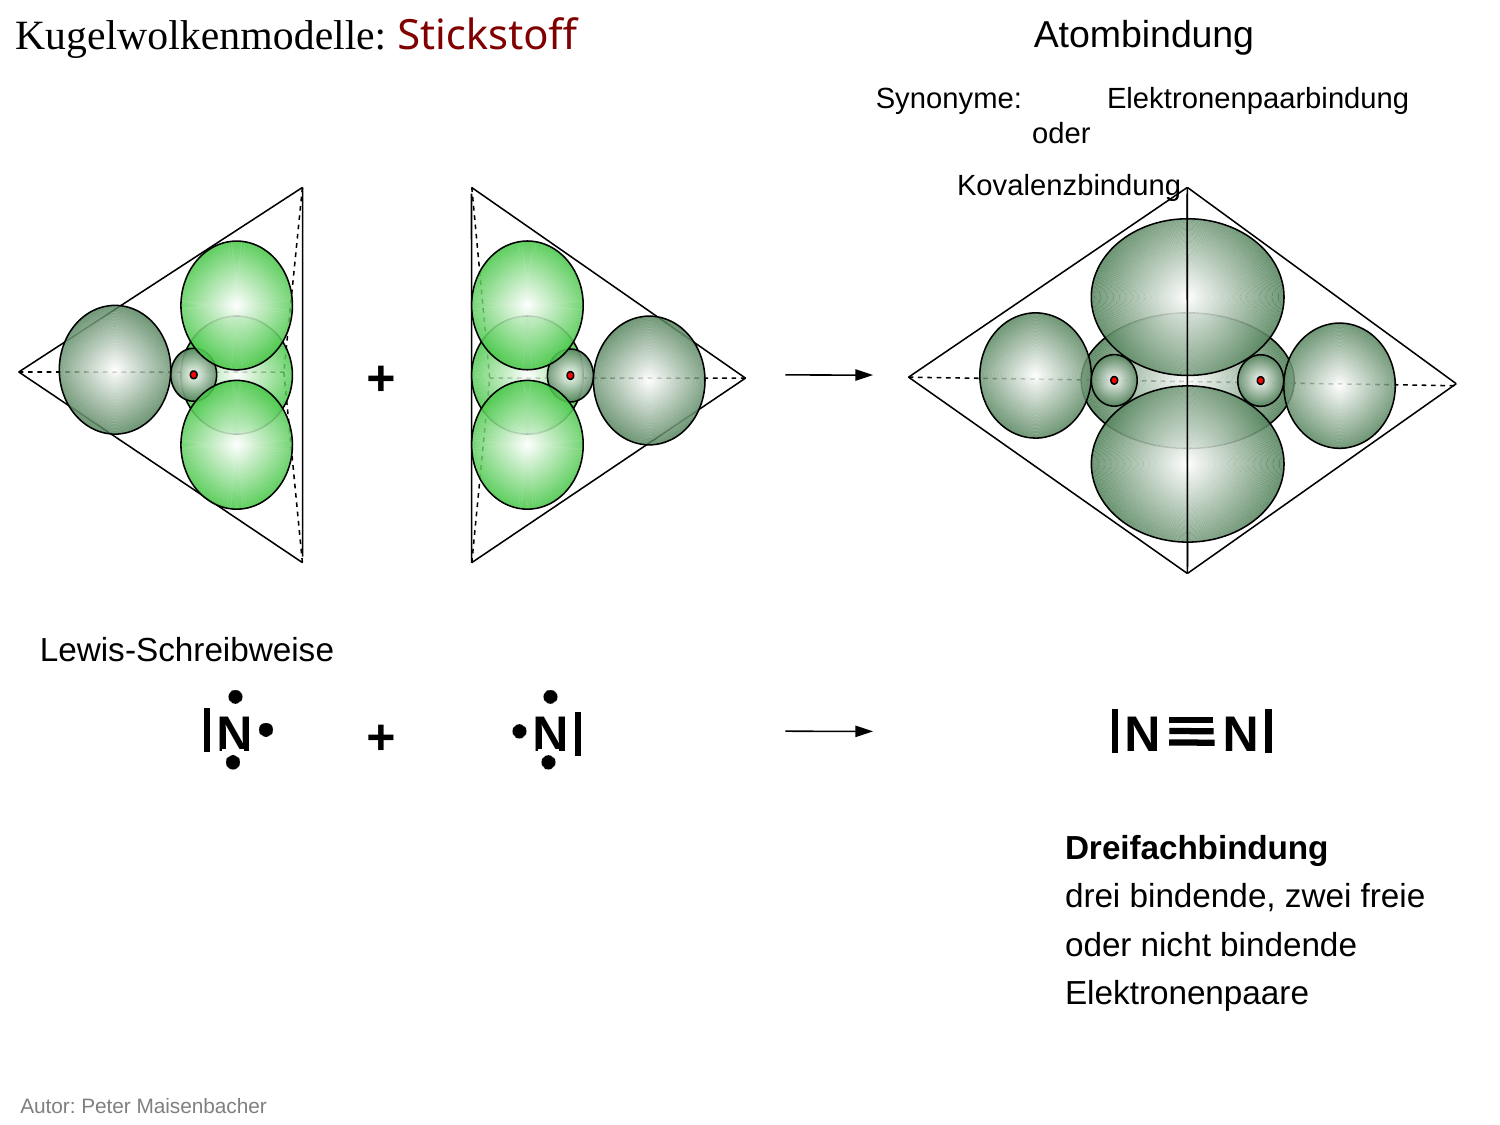

Kugelwolkenmodelle: Stickstoff
Atombindung
Synonyme: 	Elektronenpaarbindung oder
	Kovalenzbindung
+
Lewis-Schreibweise
N
N
N
N
+
Dreifachbindung
drei bindende, zwei freie
oder nicht bindende
Elektronenpaare
Autor: Peter Maisenbacher